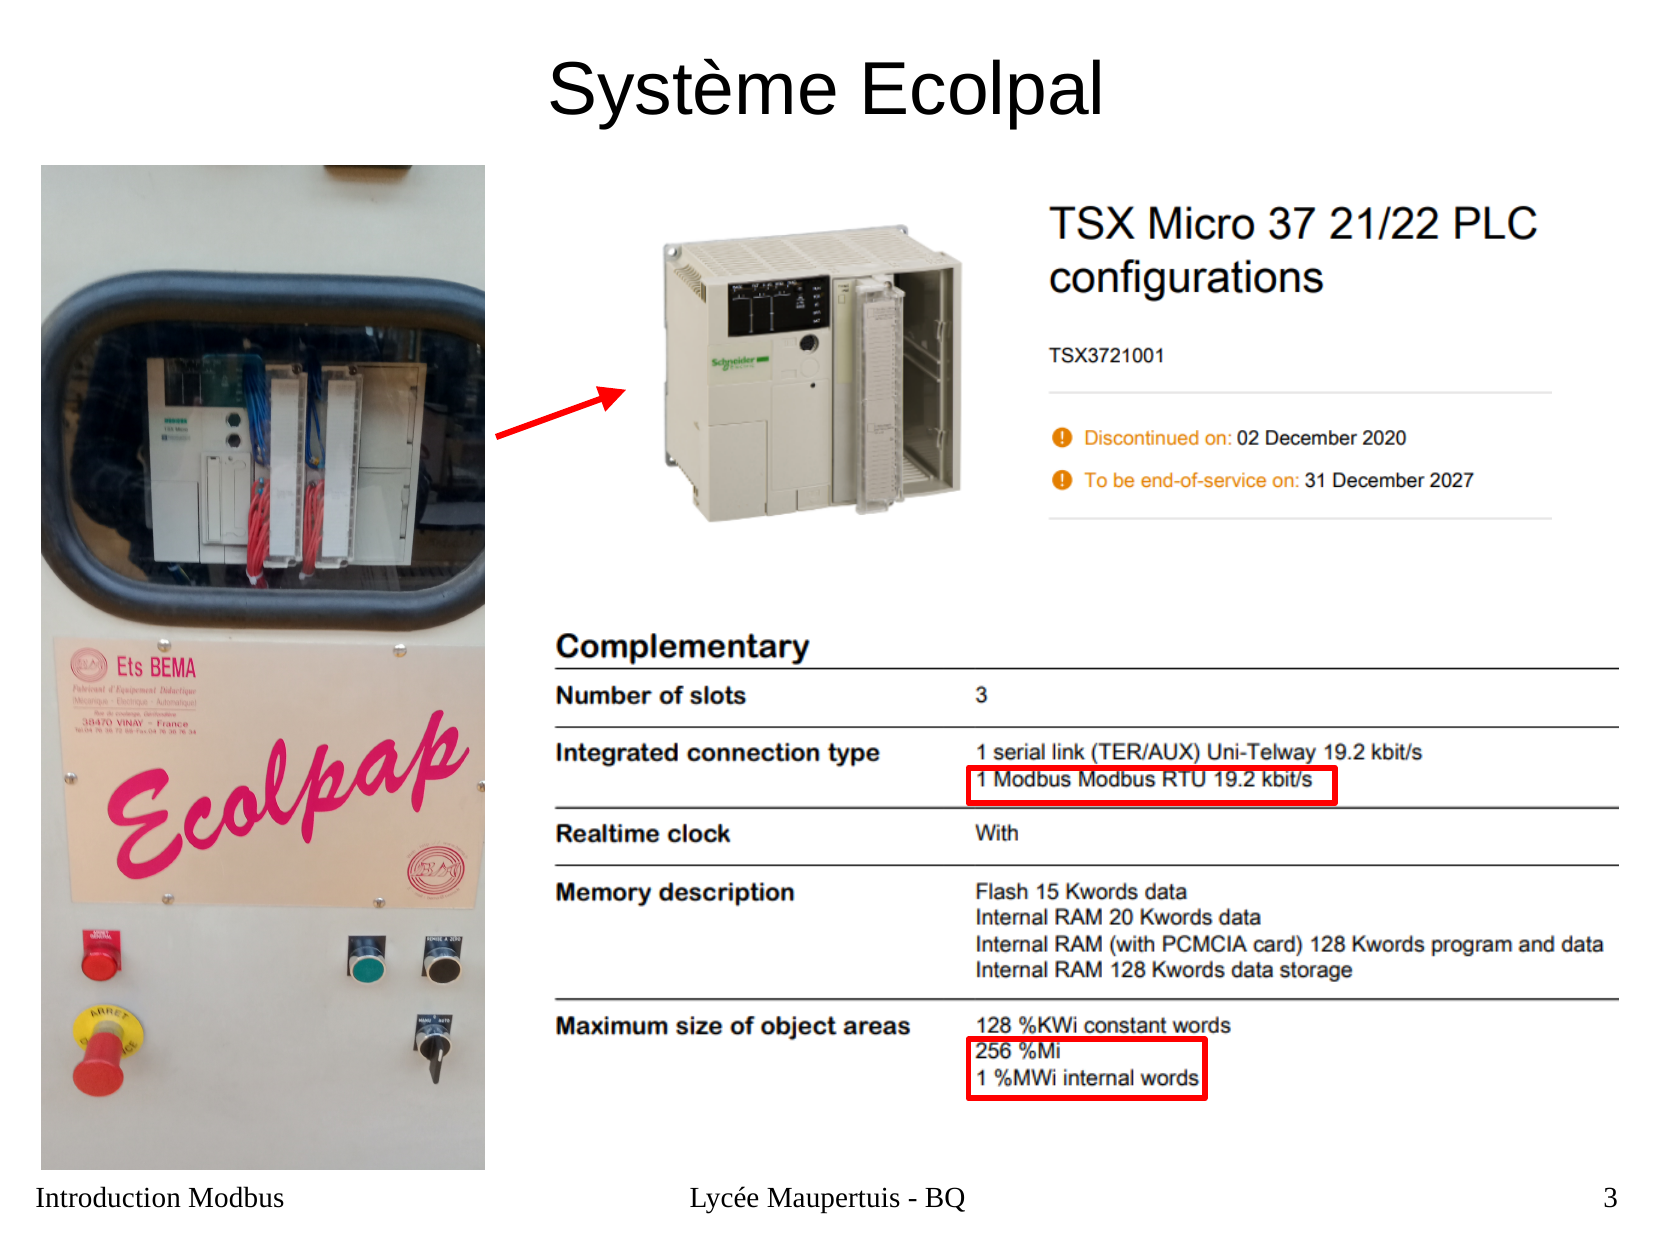

# Système Ecolpal
Introduction Modbus
Lycée Maupertuis - BQ
3